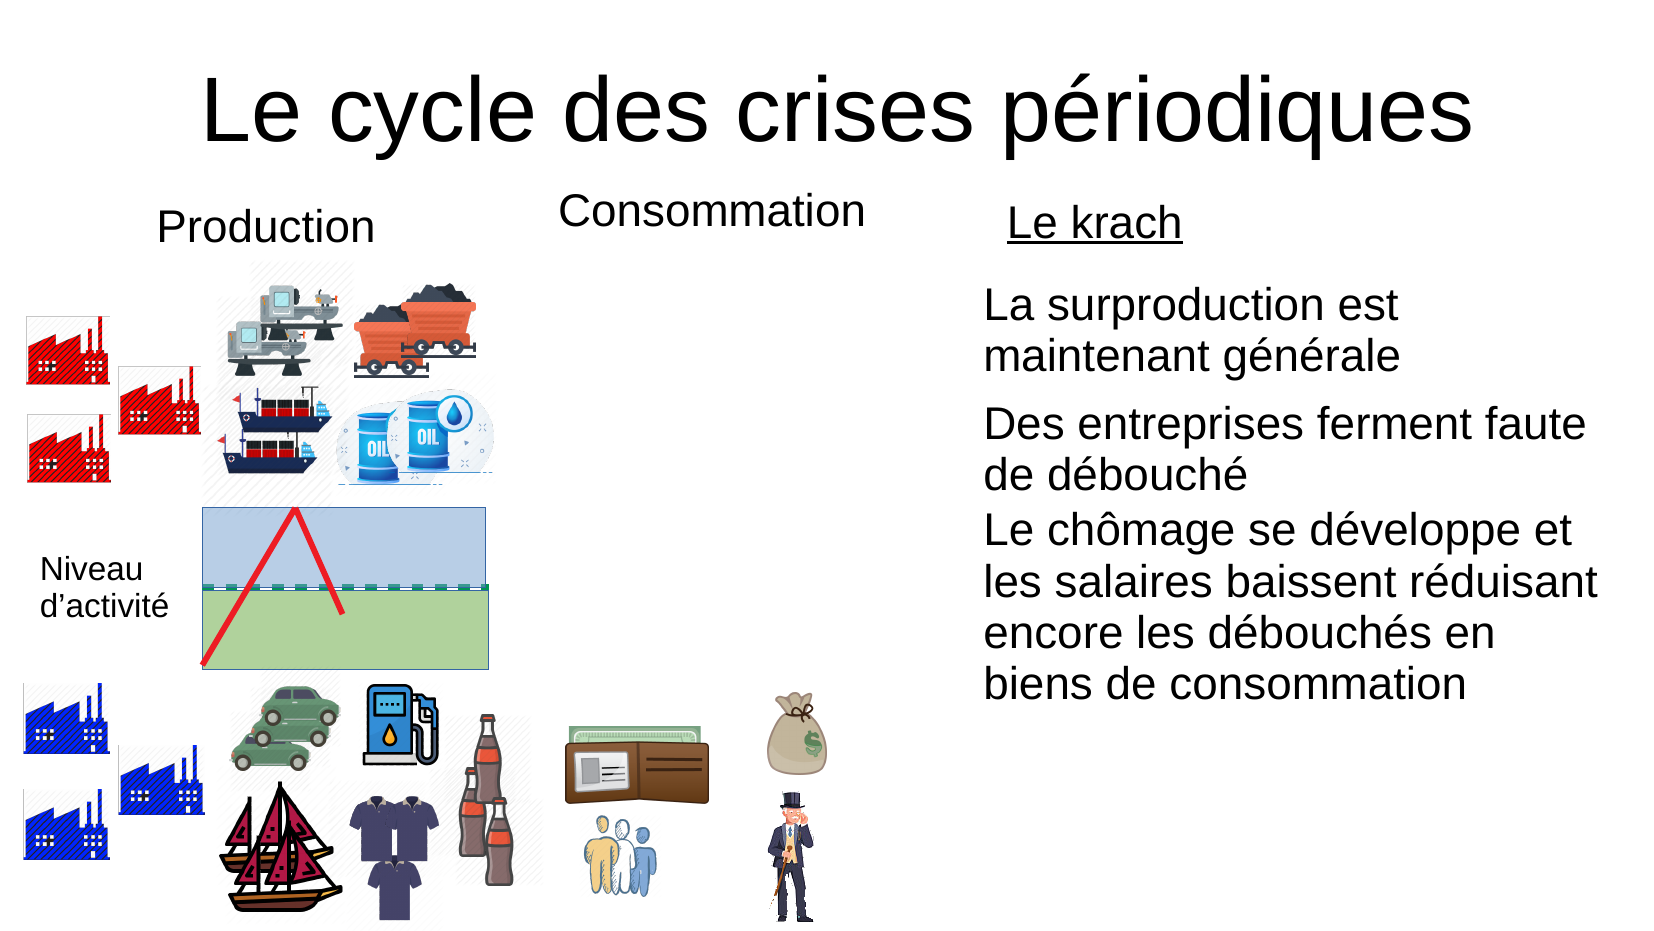

# Le cycle des crises périodiques
Consommation
Le krach
Production
La surproduction est maintenant générale
Des entreprises ferment faute de débouché
Le chômage se développe et les salaires baissent réduisant encore les débouchés en biens de consommation
Niveau d’activité